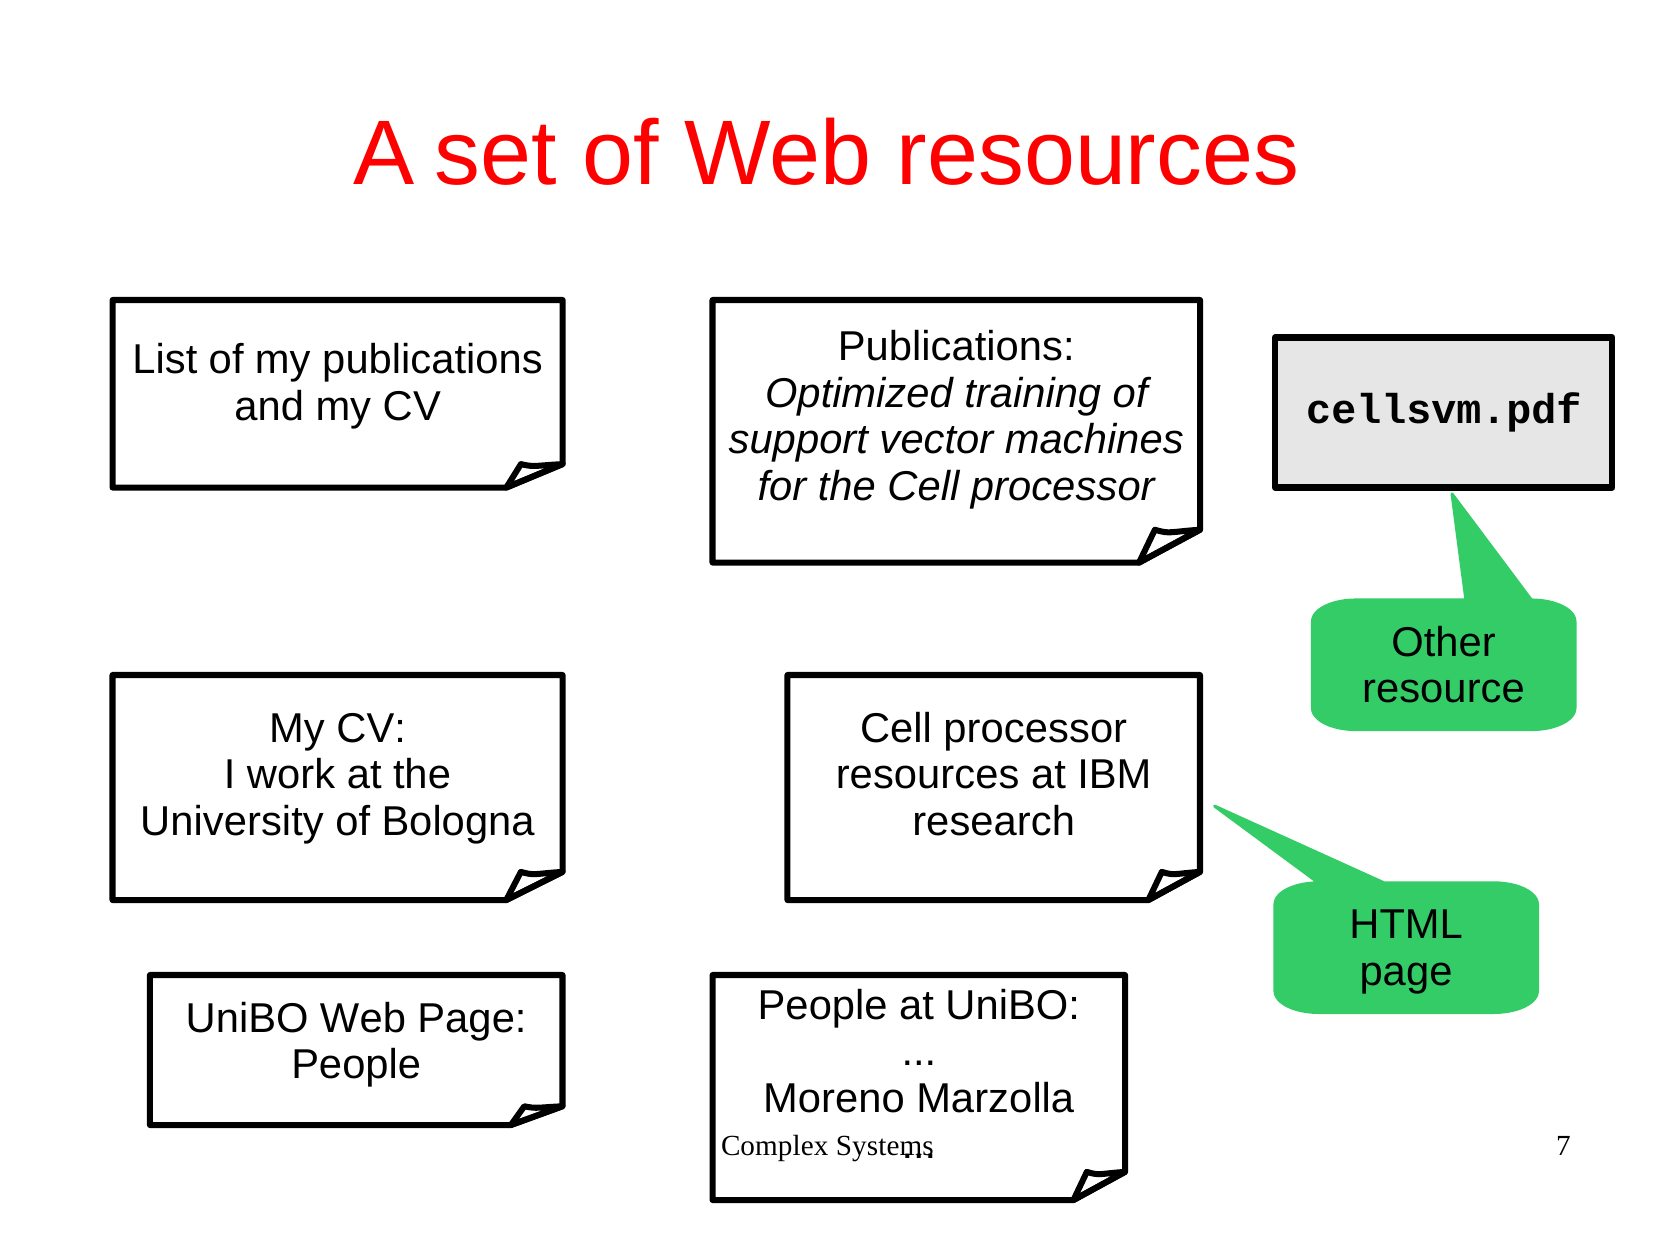

# A set of Web resources
List of my publications and my CV
Publications:
Optimized training of support vector machines for the Cell processor
cellsvm.pdf
Other resource
My CV:
I work at the University of Bologna
Cell processor resources at IBM research
HTML page
UniBO Web Page:
People
People at UniBO:
...
Moreno Marzolla
...
Complex Systems
7
Publications:
Optimized training of support vector machines for the Cell processor
List of my publications and my CV